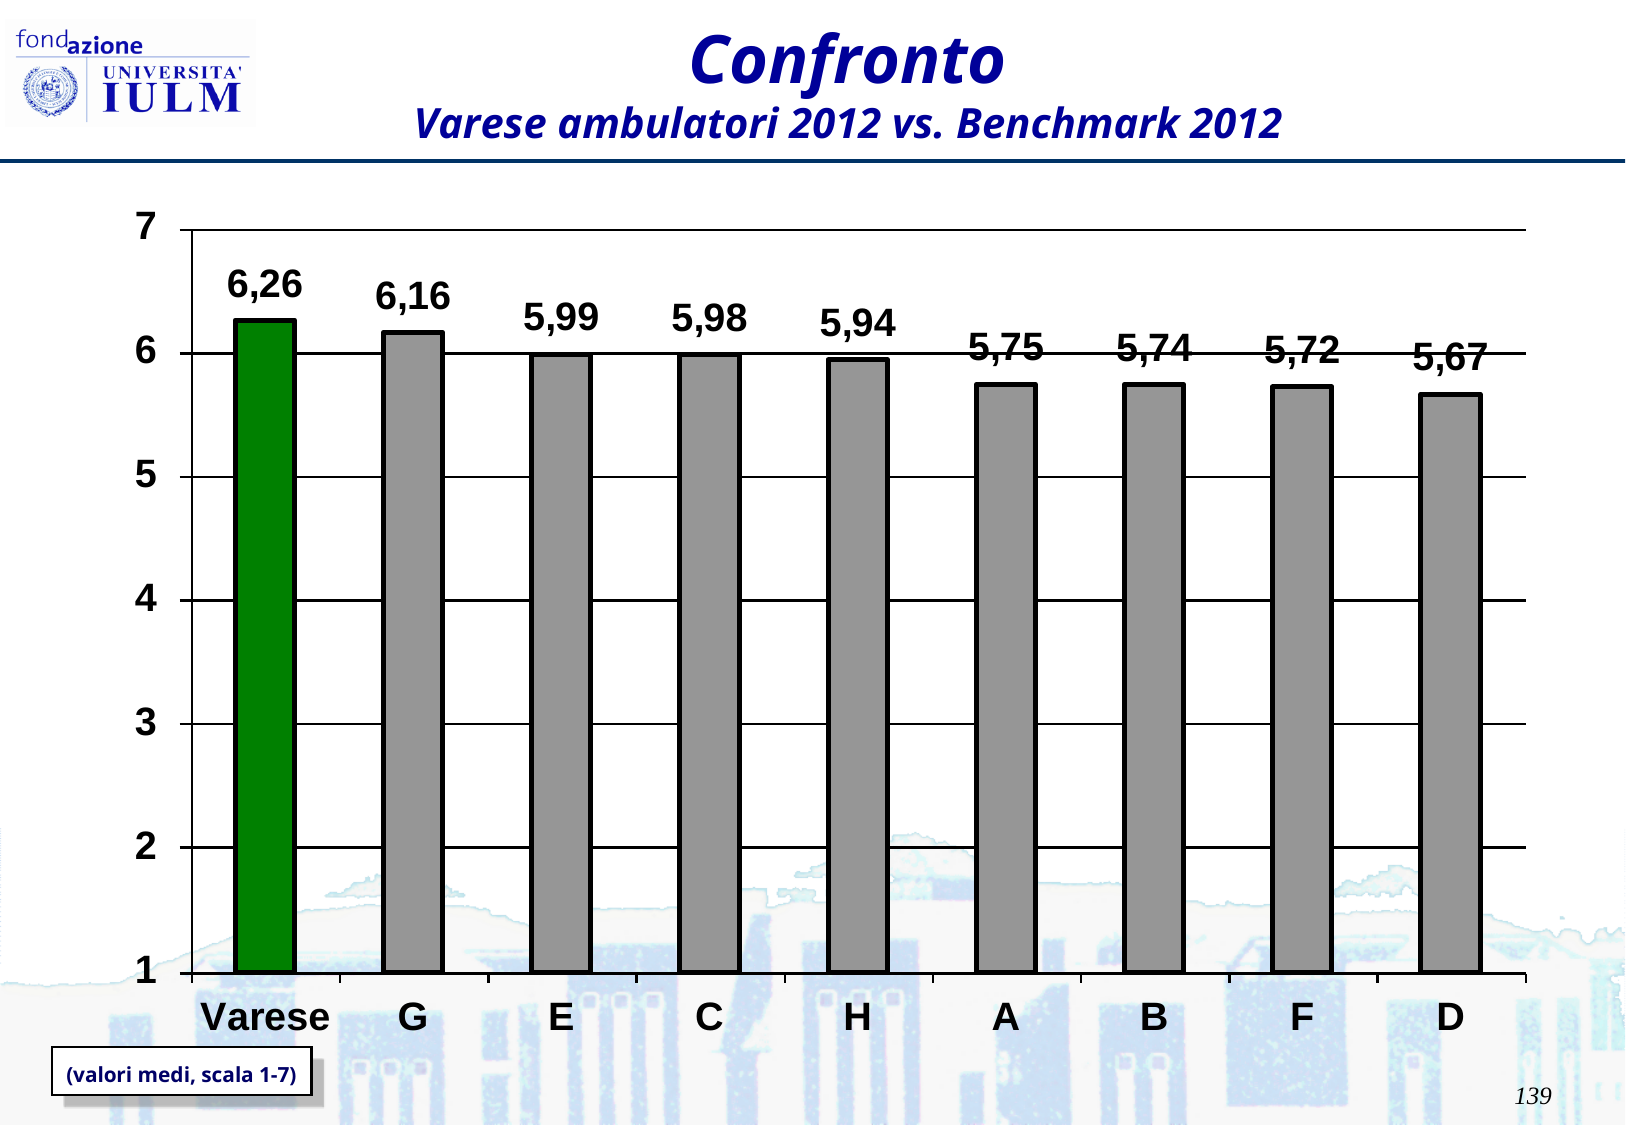

Confronto
Varese ambulatori 2012 vs. Benchmark 2012
(valori medi, scala 1-7)